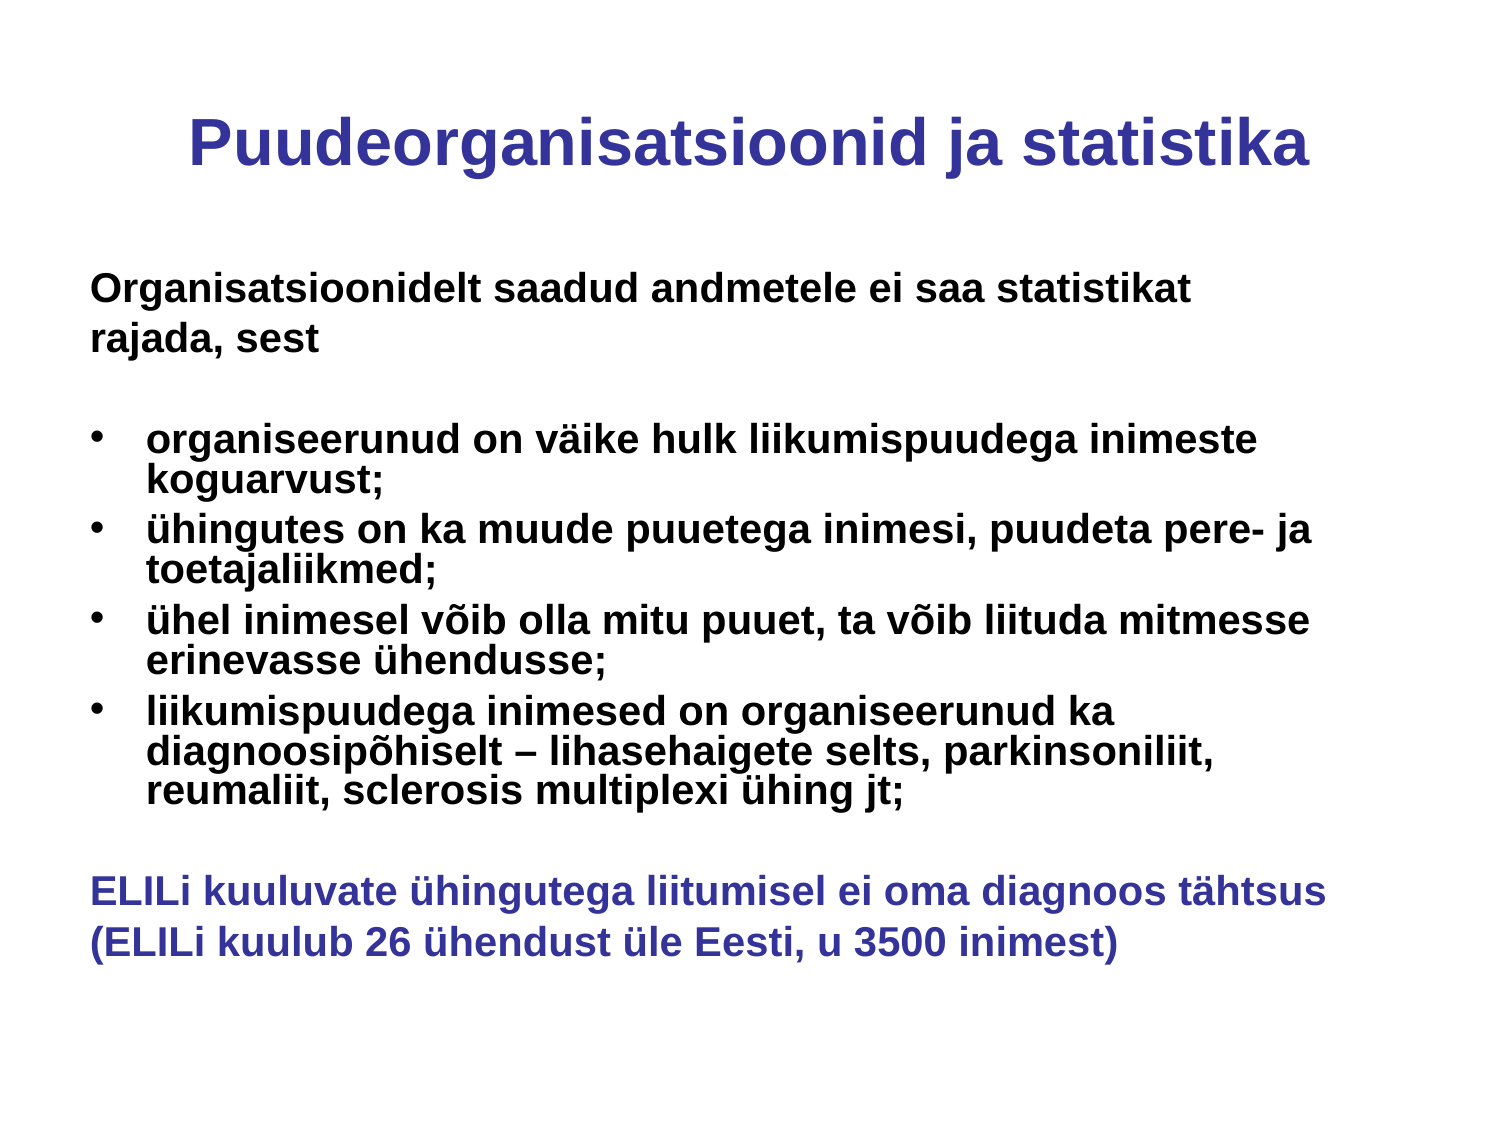

# Puudeorganisatsioonid ja statistika
Organisatsioonidelt saadud andmetele ei saa statistikat
rajada, sest
organiseerunud on väike hulk liikumispuudega inimeste koguarvust;
ühingutes on ka muude puuetega inimesi, puudeta pere- ja toetajaliikmed;
ühel inimesel võib olla mitu puuet, ta võib liituda mitmesse erinevasse ühendusse;
liikumispuudega inimesed on organiseerunud ka diagnoosipõhiselt – lihasehaigete selts, parkinsoniliit, reumaliit, sclerosis multiplexi ühing jt;
ELILi kuuluvate ühingutega liitumisel ei oma diagnoos tähtsus
(ELILi kuulub 26 ühendust üle Eesti, u 3500 inimest)